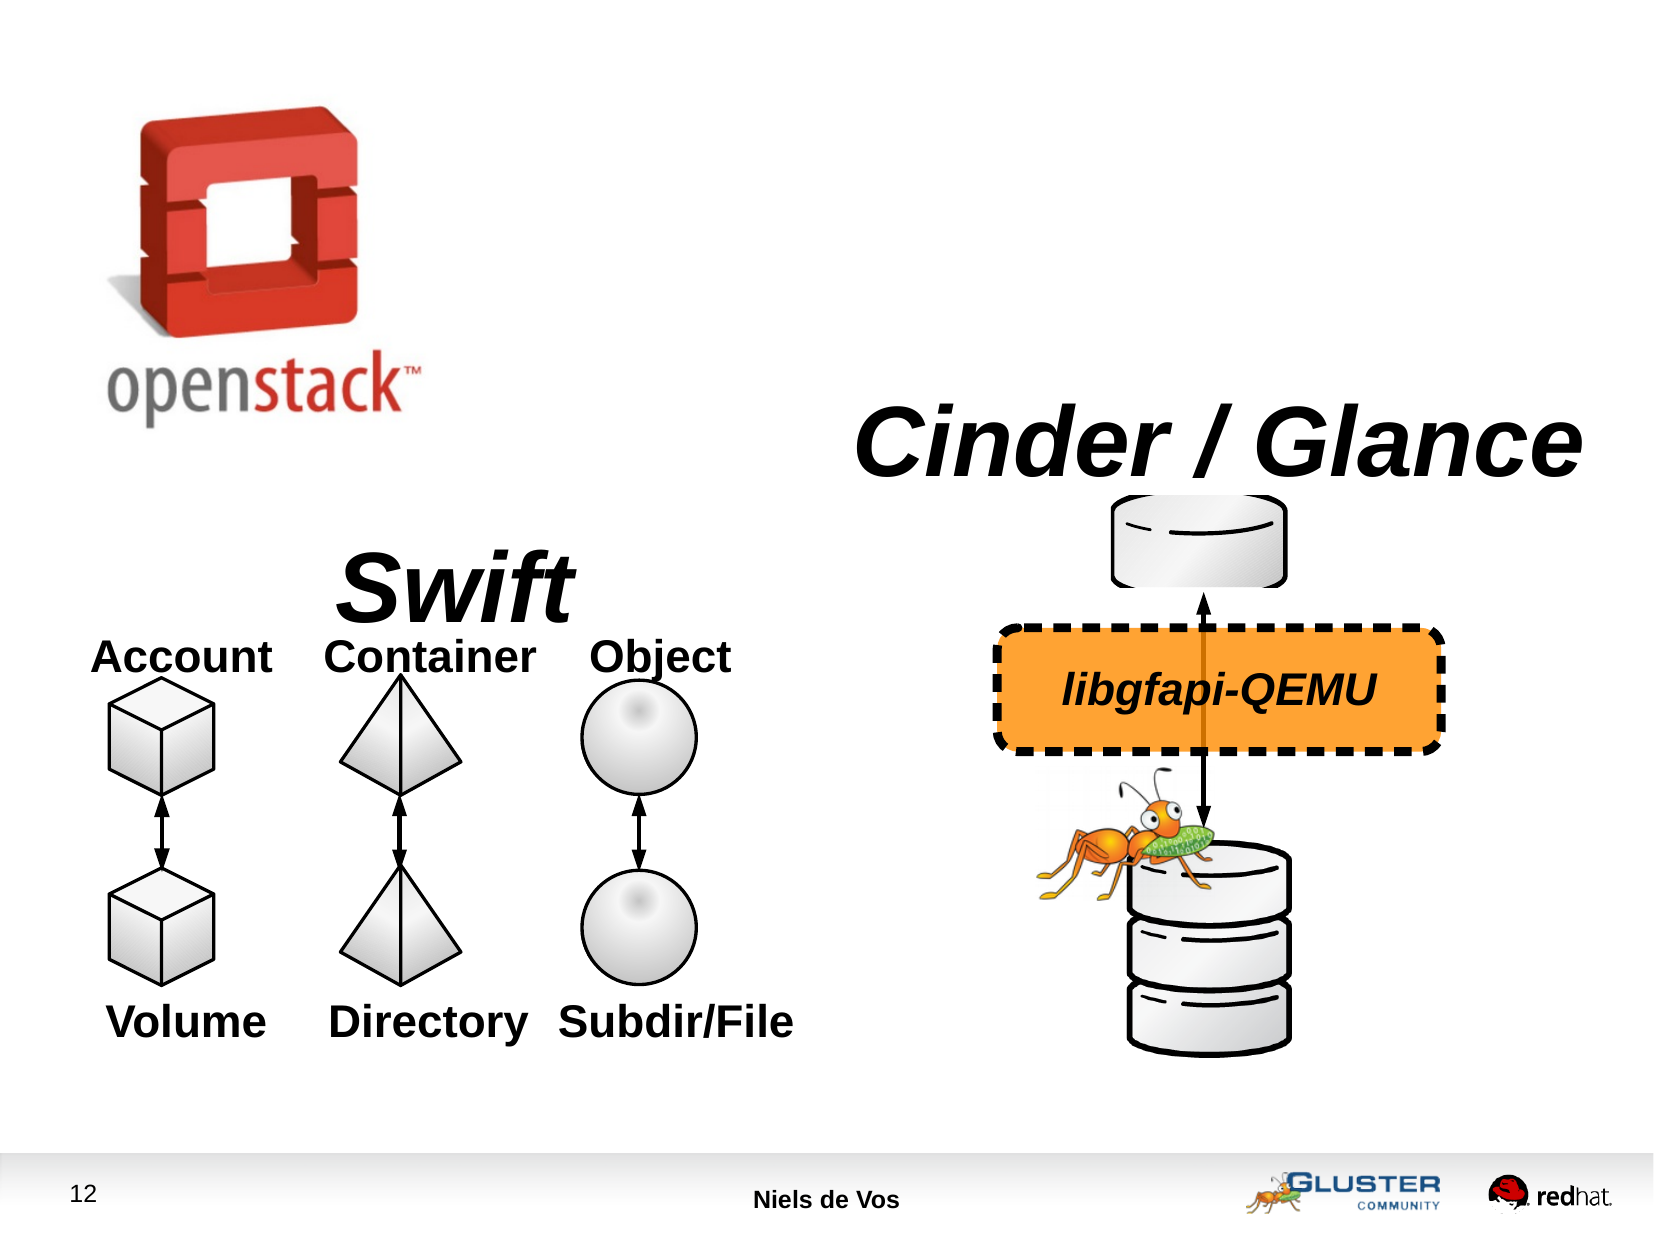

Cinder / Glance
libgfapi-QEMU
Swift
Account
Container
Object
Volume
Directory
Subdir/File